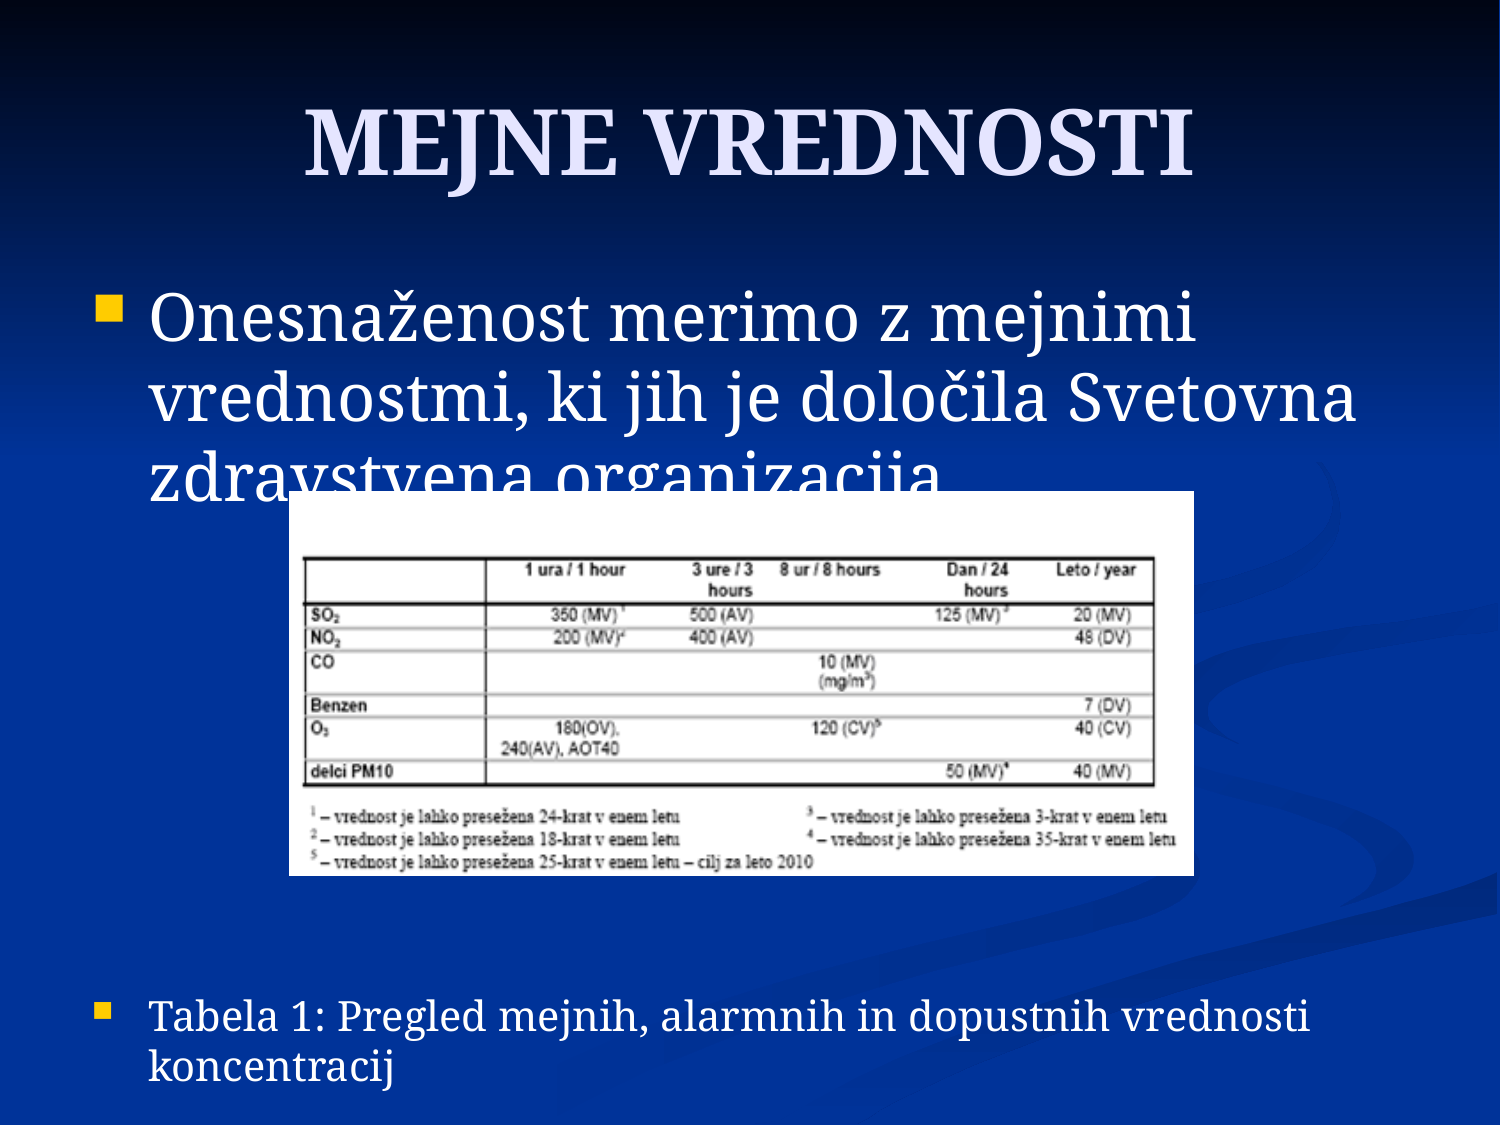

# MEJNE VREDNOSTI
Onesnaženost merimo z mejnimi vrednostmi, ki jih je določila Svetovna zdravstvena organizacija
Tabela 1: Pregled mejnih, alarmnih in dopustnih vrednosti koncentracij